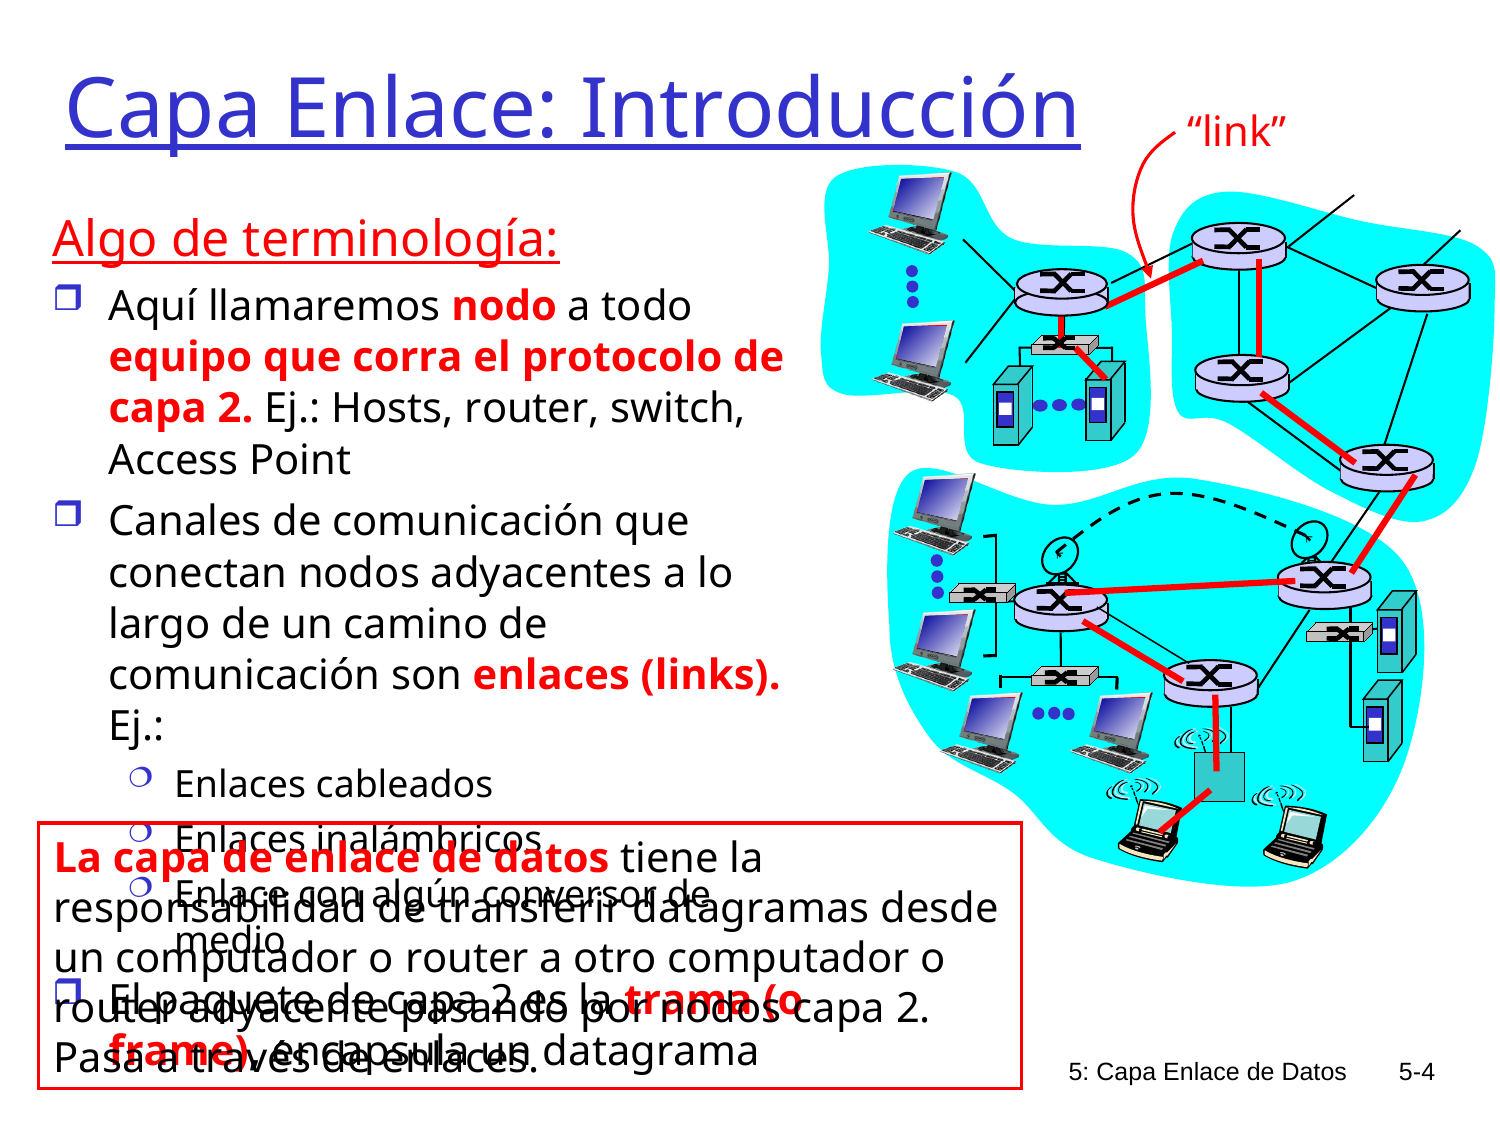

# Capa Enlace: Introducción
“link”
Algo de terminología:
Aquí llamaremos nodo a todo equipo que corra el protocolo de capa 2. Ej.: Hosts, router, switch, Access Point
Canales de comunicación que conectan nodos adyacentes a lo largo de un camino de comunicación son enlaces (links). Ej.:
Enlaces cableados
Enlaces inalámbricos
Enlace con algún conversor de medio
El paquete de capa 2 es la trama (o frame), encapsula un datagrama
La capa de enlace de datos tiene la responsabilidad de transferir datagramas desde un computador o router a otro computador o router adyacente pasando por nodos capa 2. Pasa a través de enlaces.
4